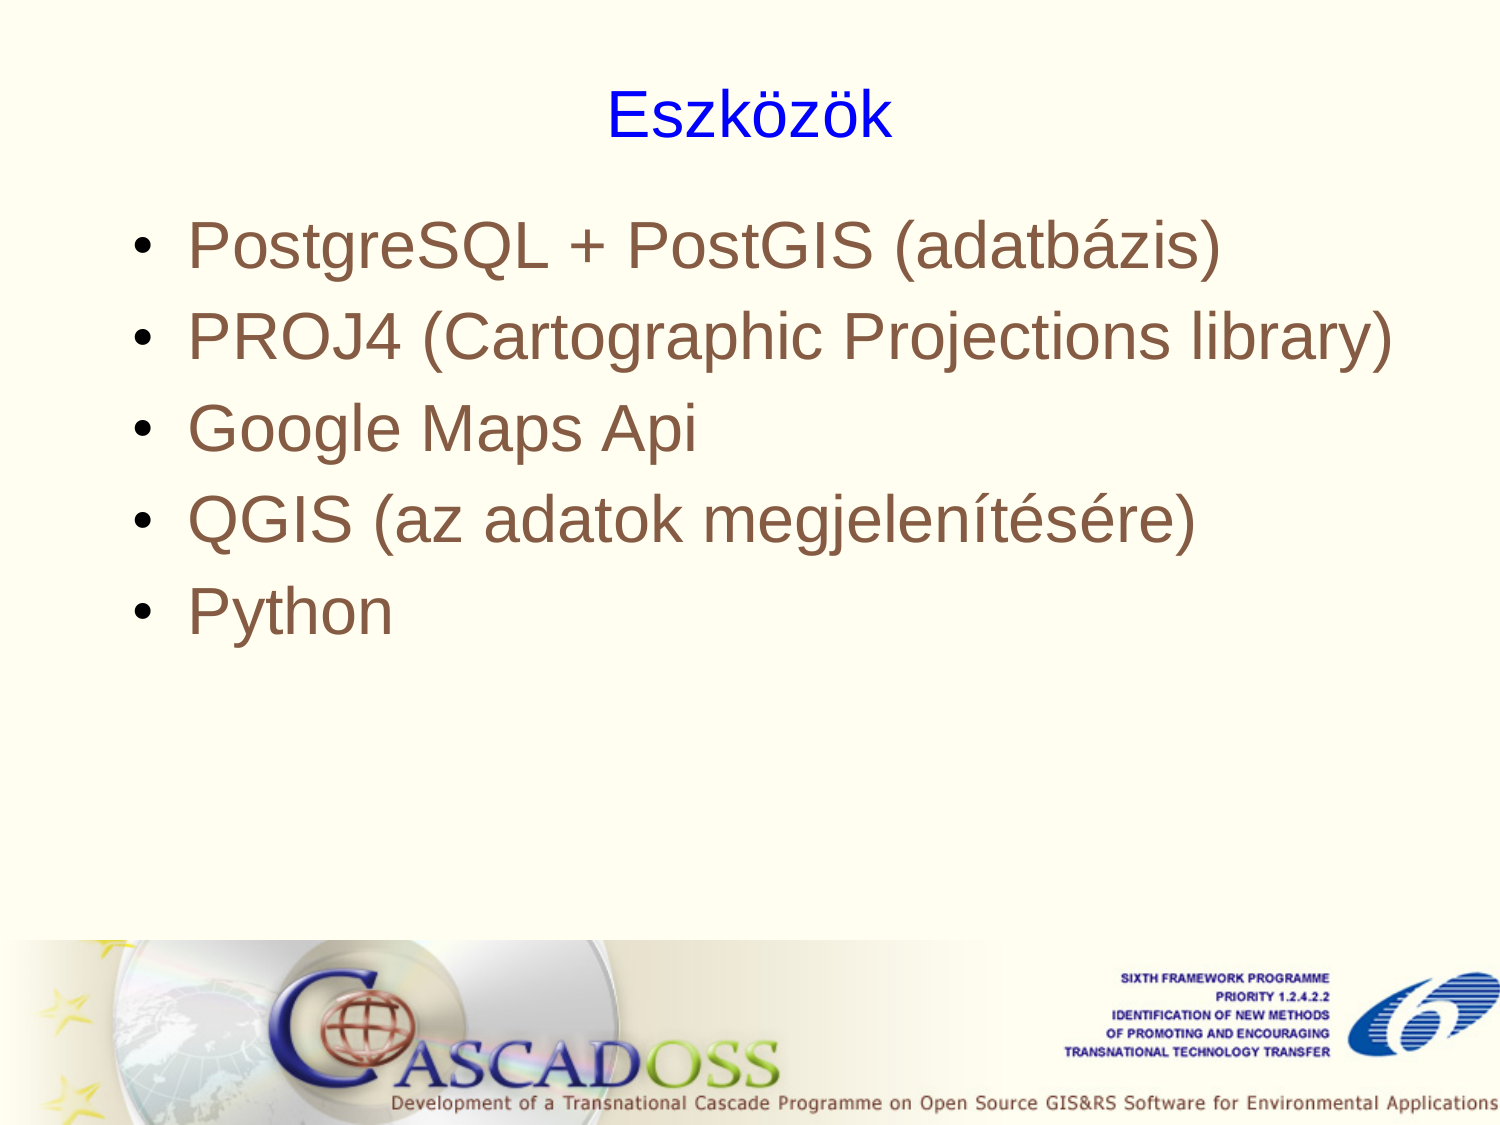

# Eszközök
PostgreSQL + PostGIS (adatbázis)
PROJ4 (Cartographic Projections library)
Google Maps Api
QGIS (az adatok megjelenítésére)
Python